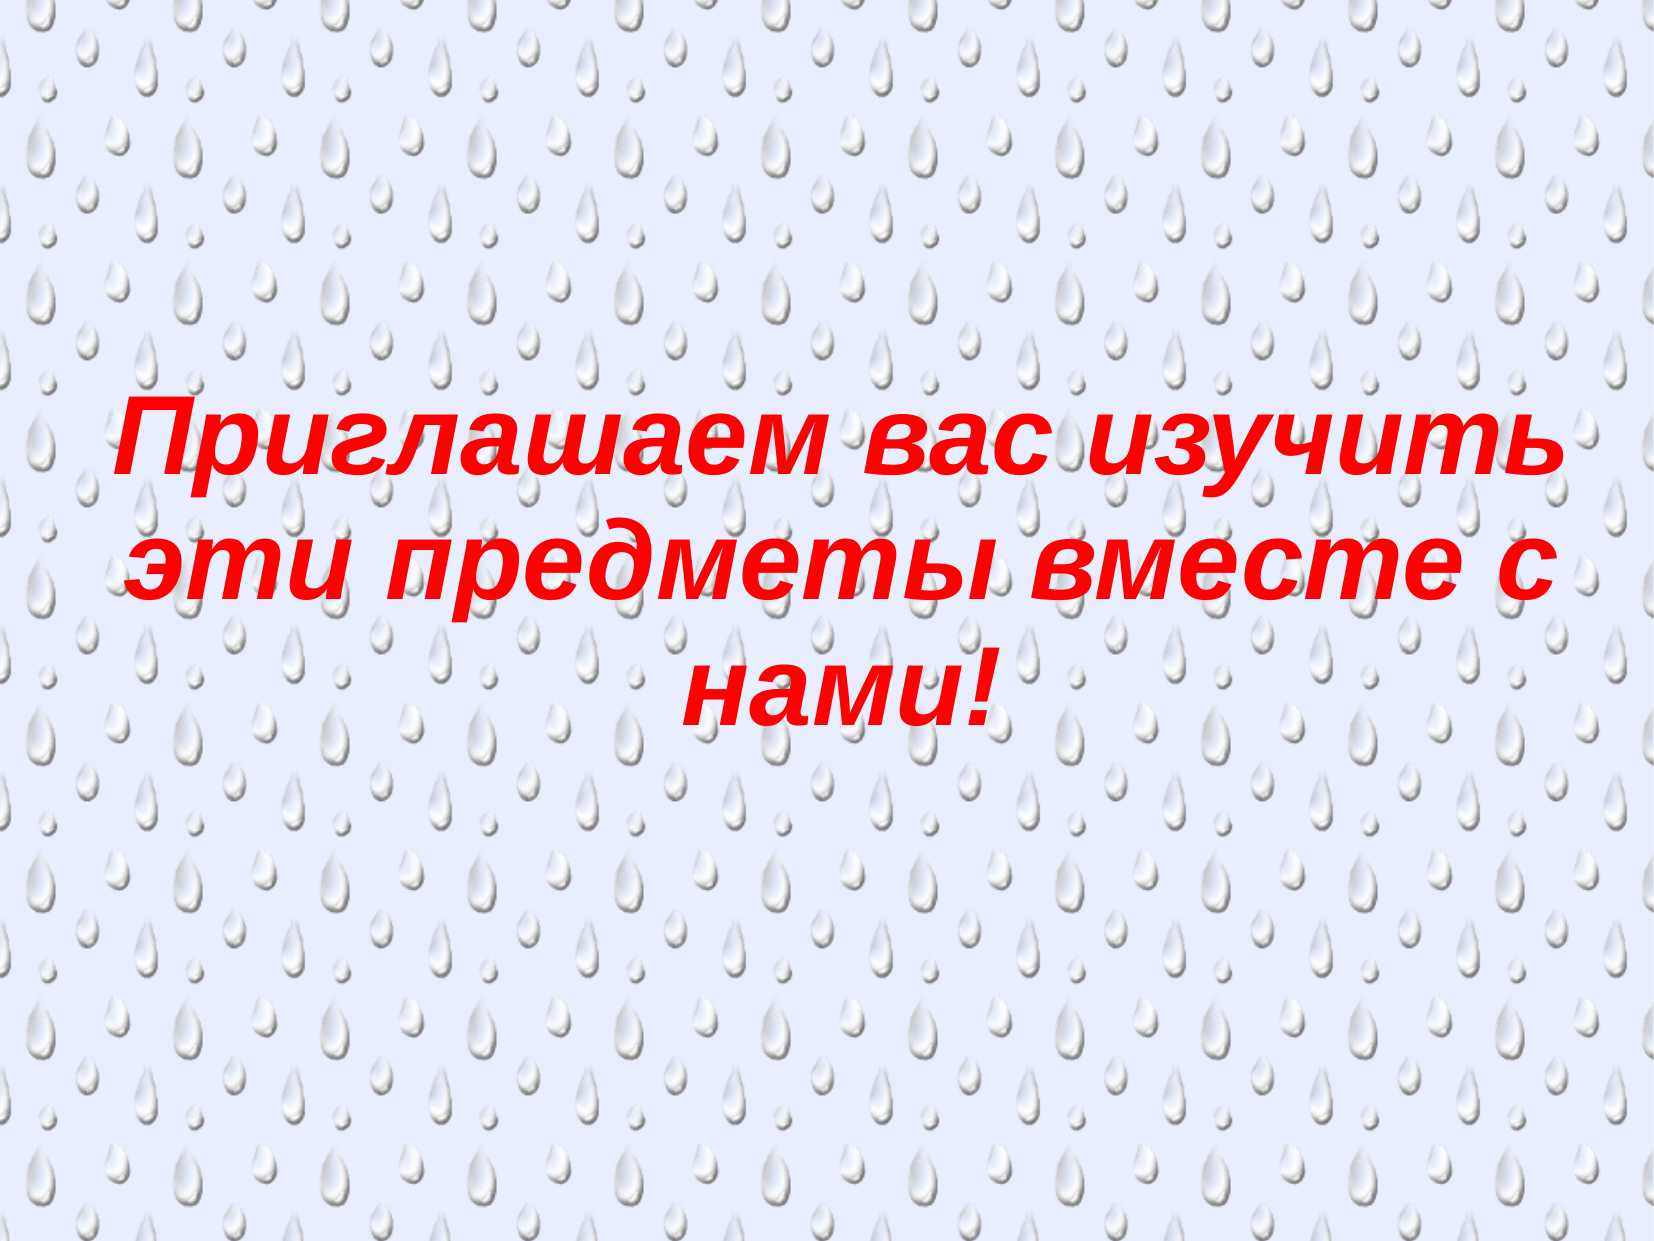

# Приглашаем вас изучить эти предметы вместе с нами!